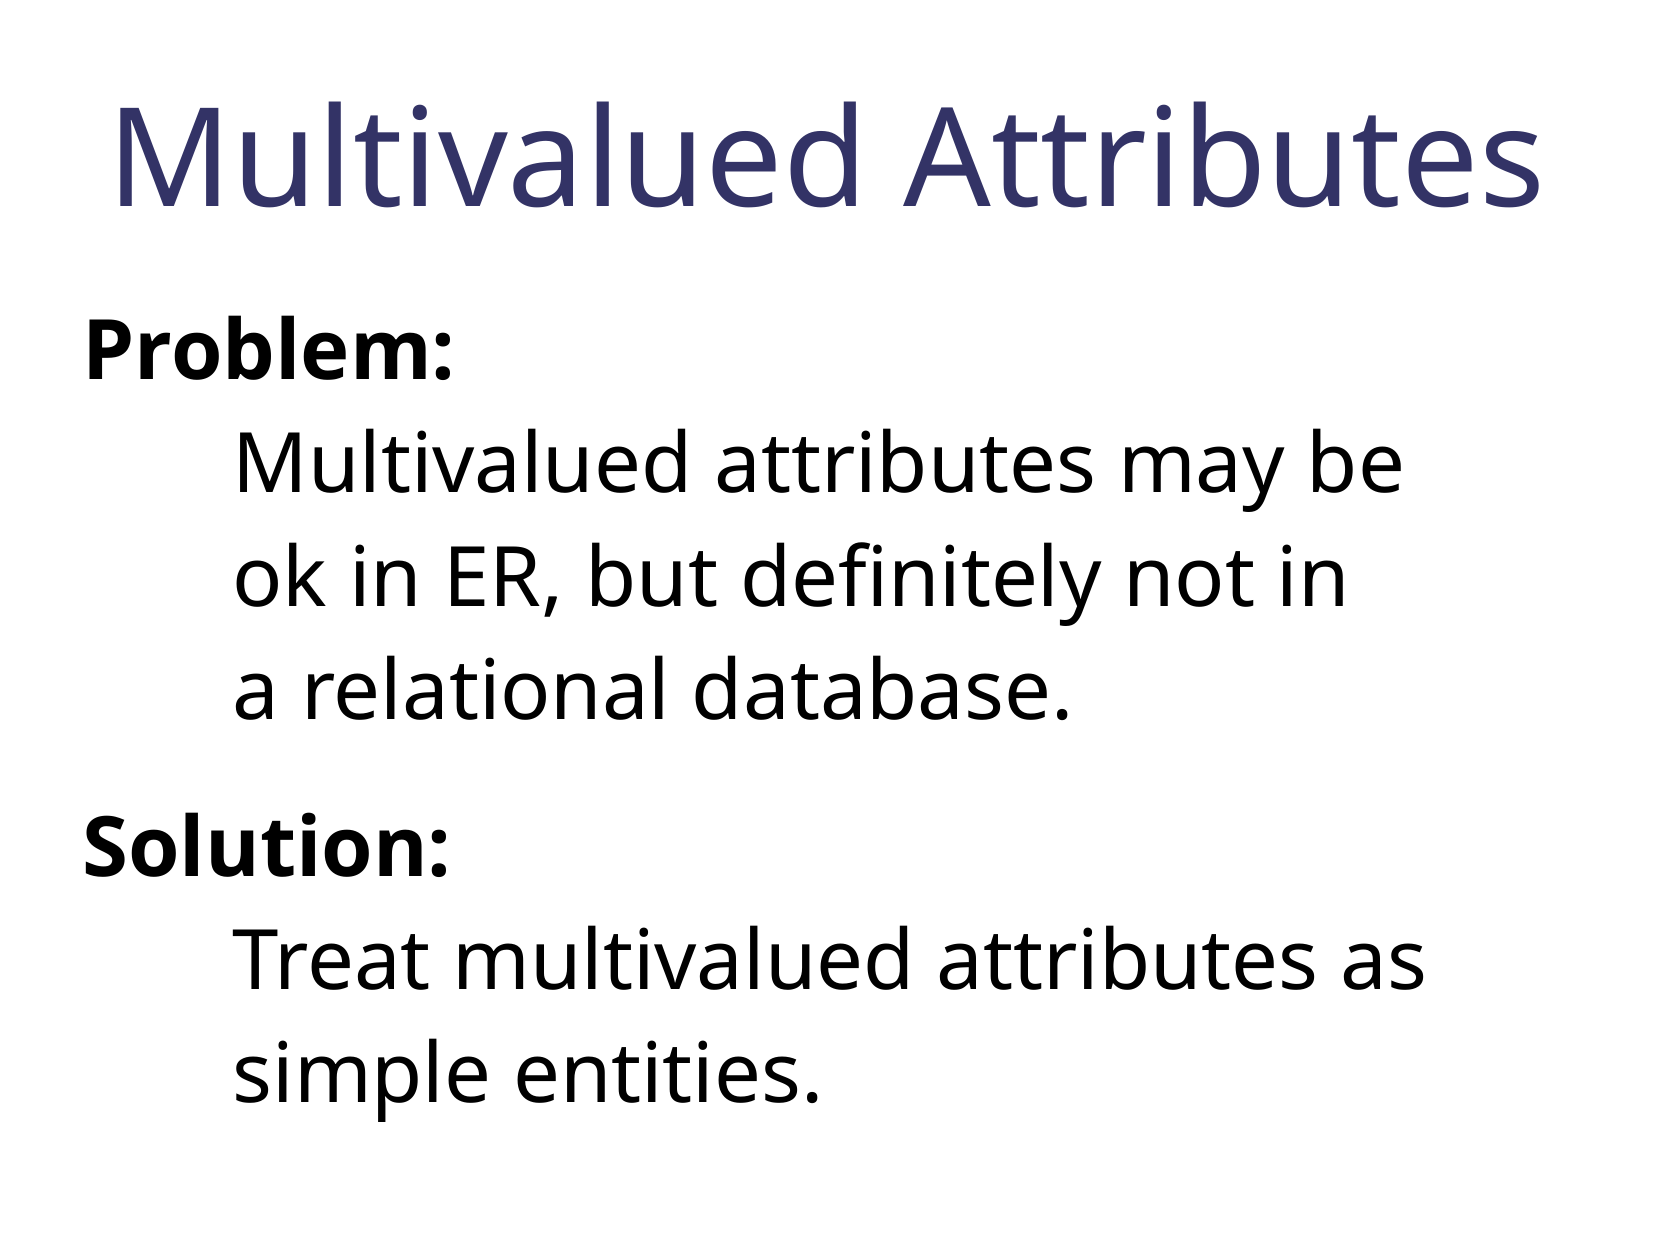

# Multivalued Attributes
Problem:
		Multivalued attributes may be
		ok in ER, but definitely not in
		a relational database.
Solution:
		Treat multivalued attributes as
 		simple entities.